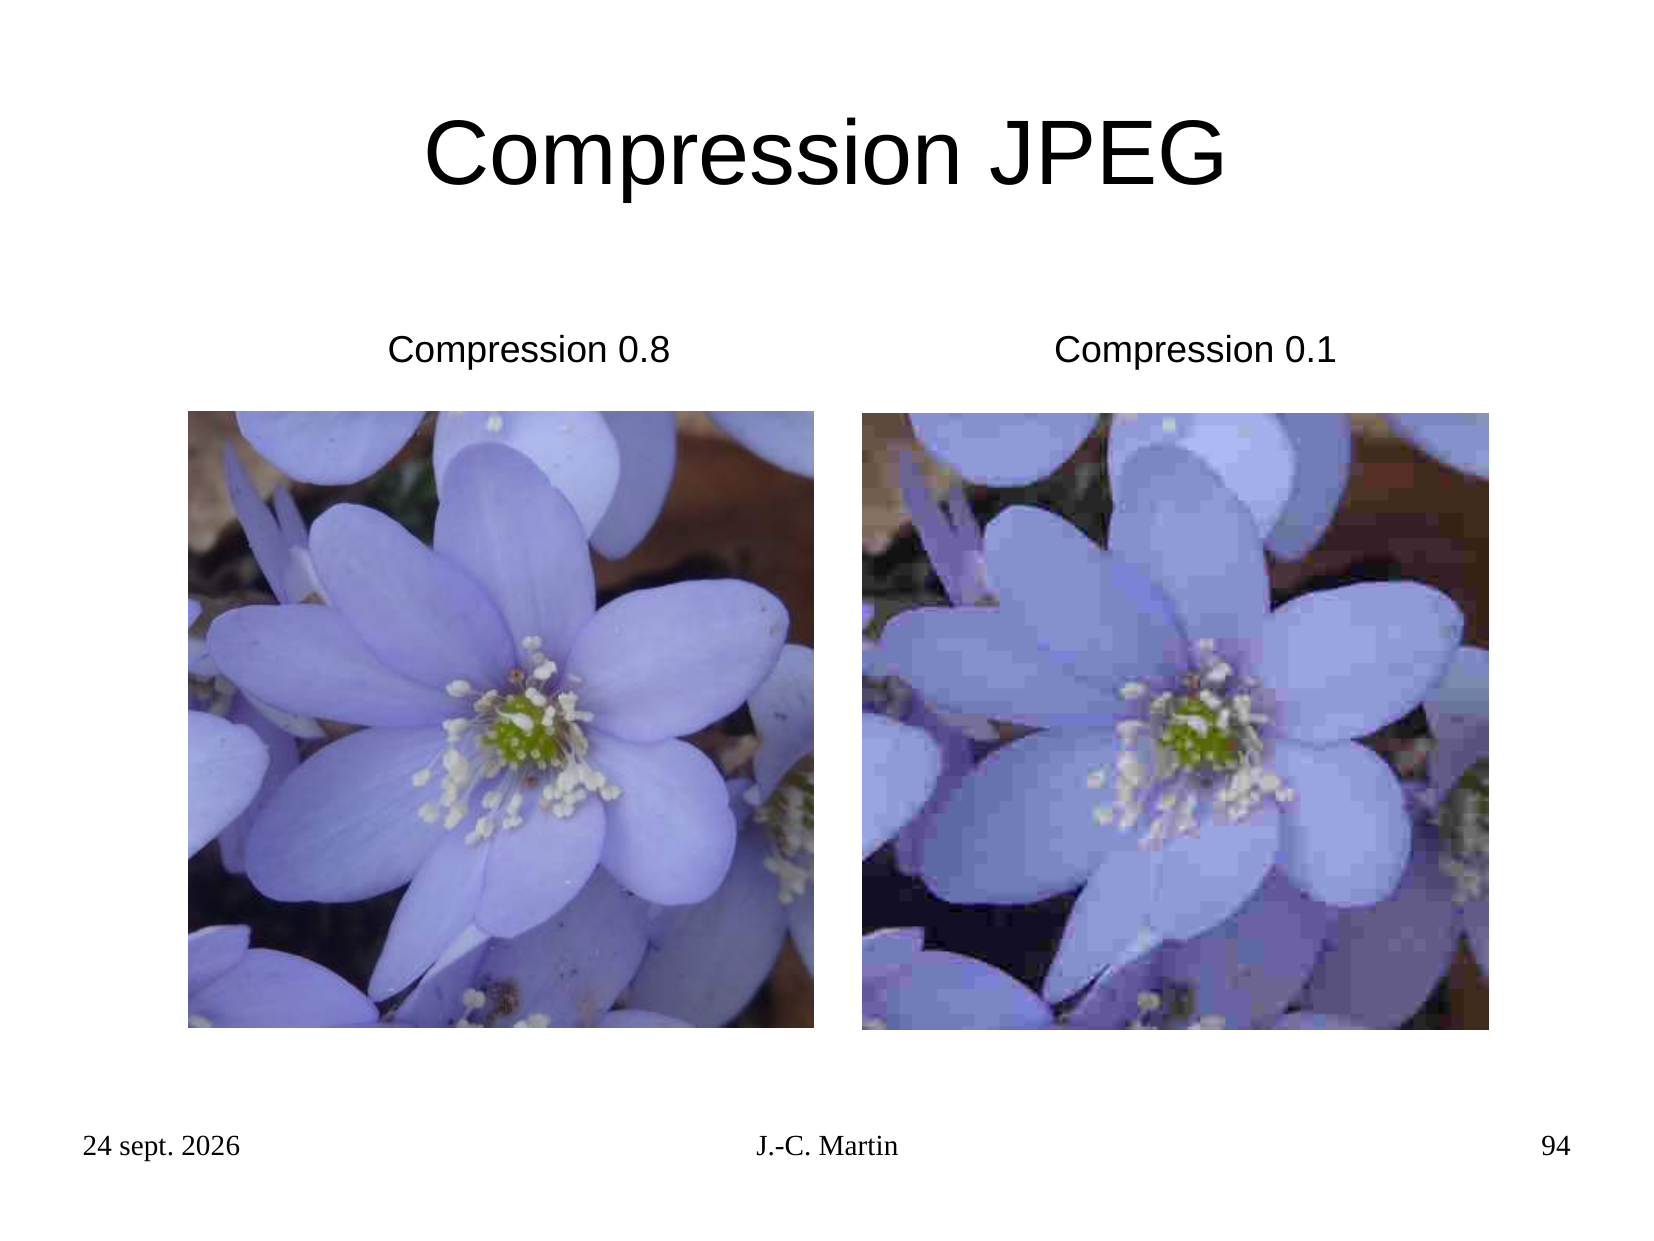

# Compression JPEG
Compression 0.8
Compression 0.1
J.-C. Martin
94